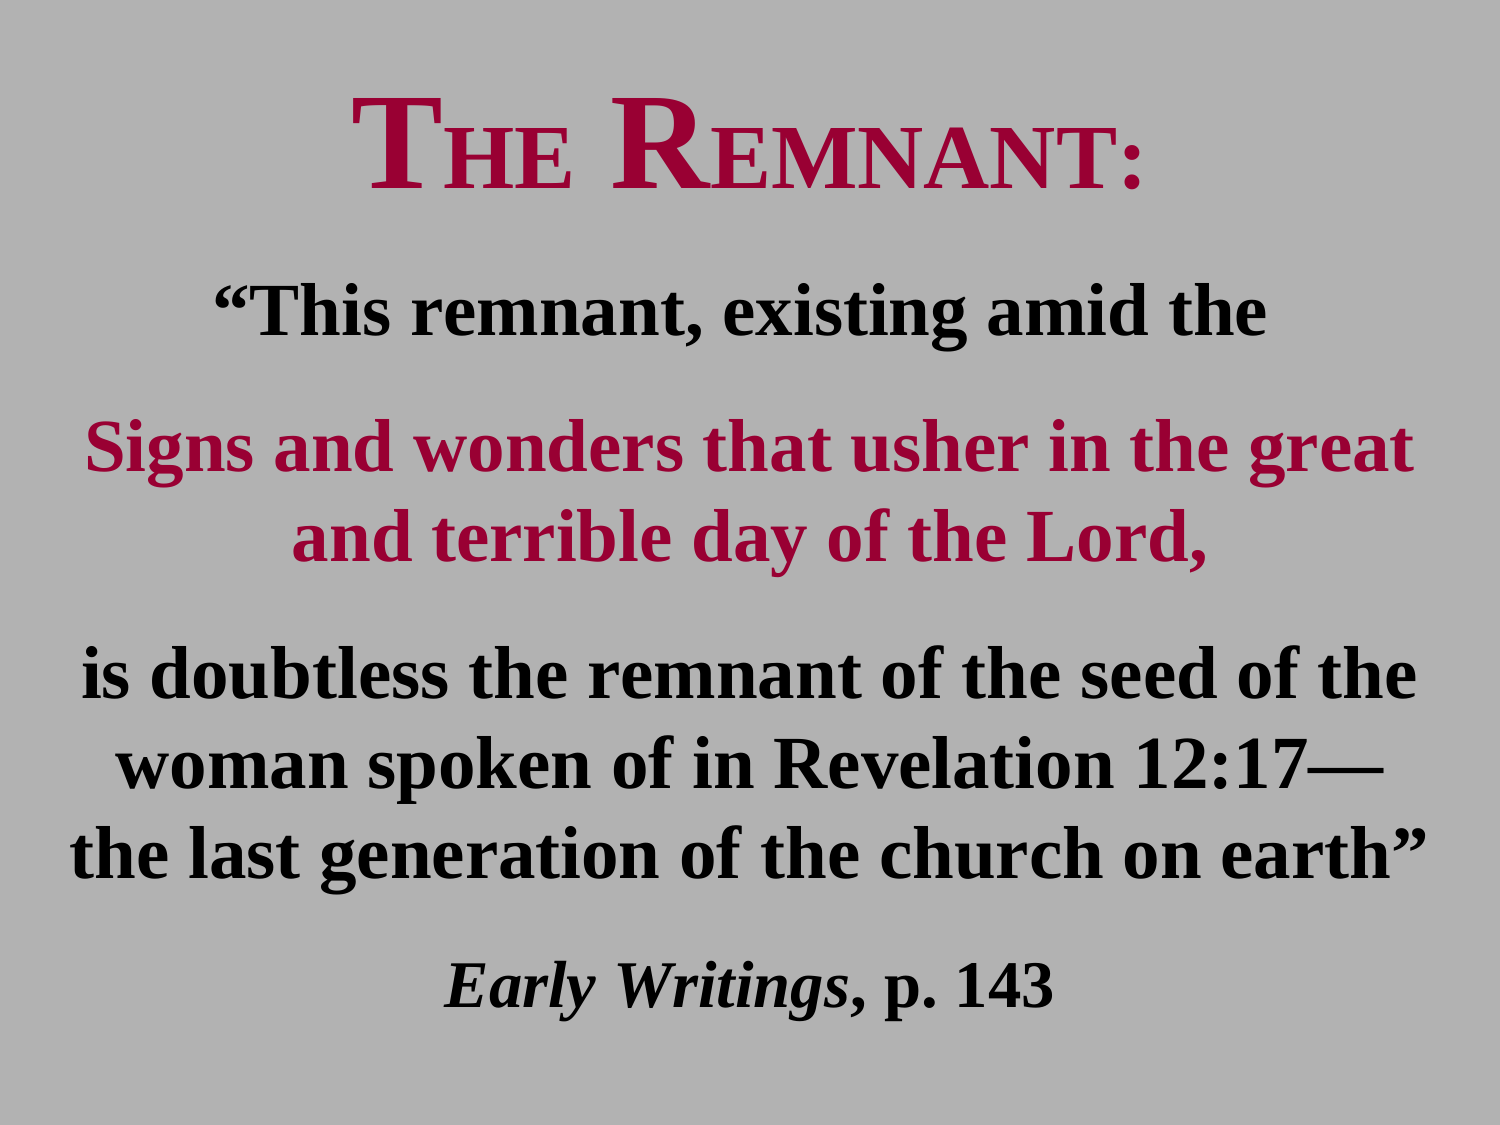

THE REMNANT:
“This remnant, existing amid the
Signs and wonders that usher in the great and terrible day of the Lord,
is doubtless the remnant of the seed of the woman spoken of in Revelation 12:17—
the last generation of the church on earth”
Early Writings, p. 143